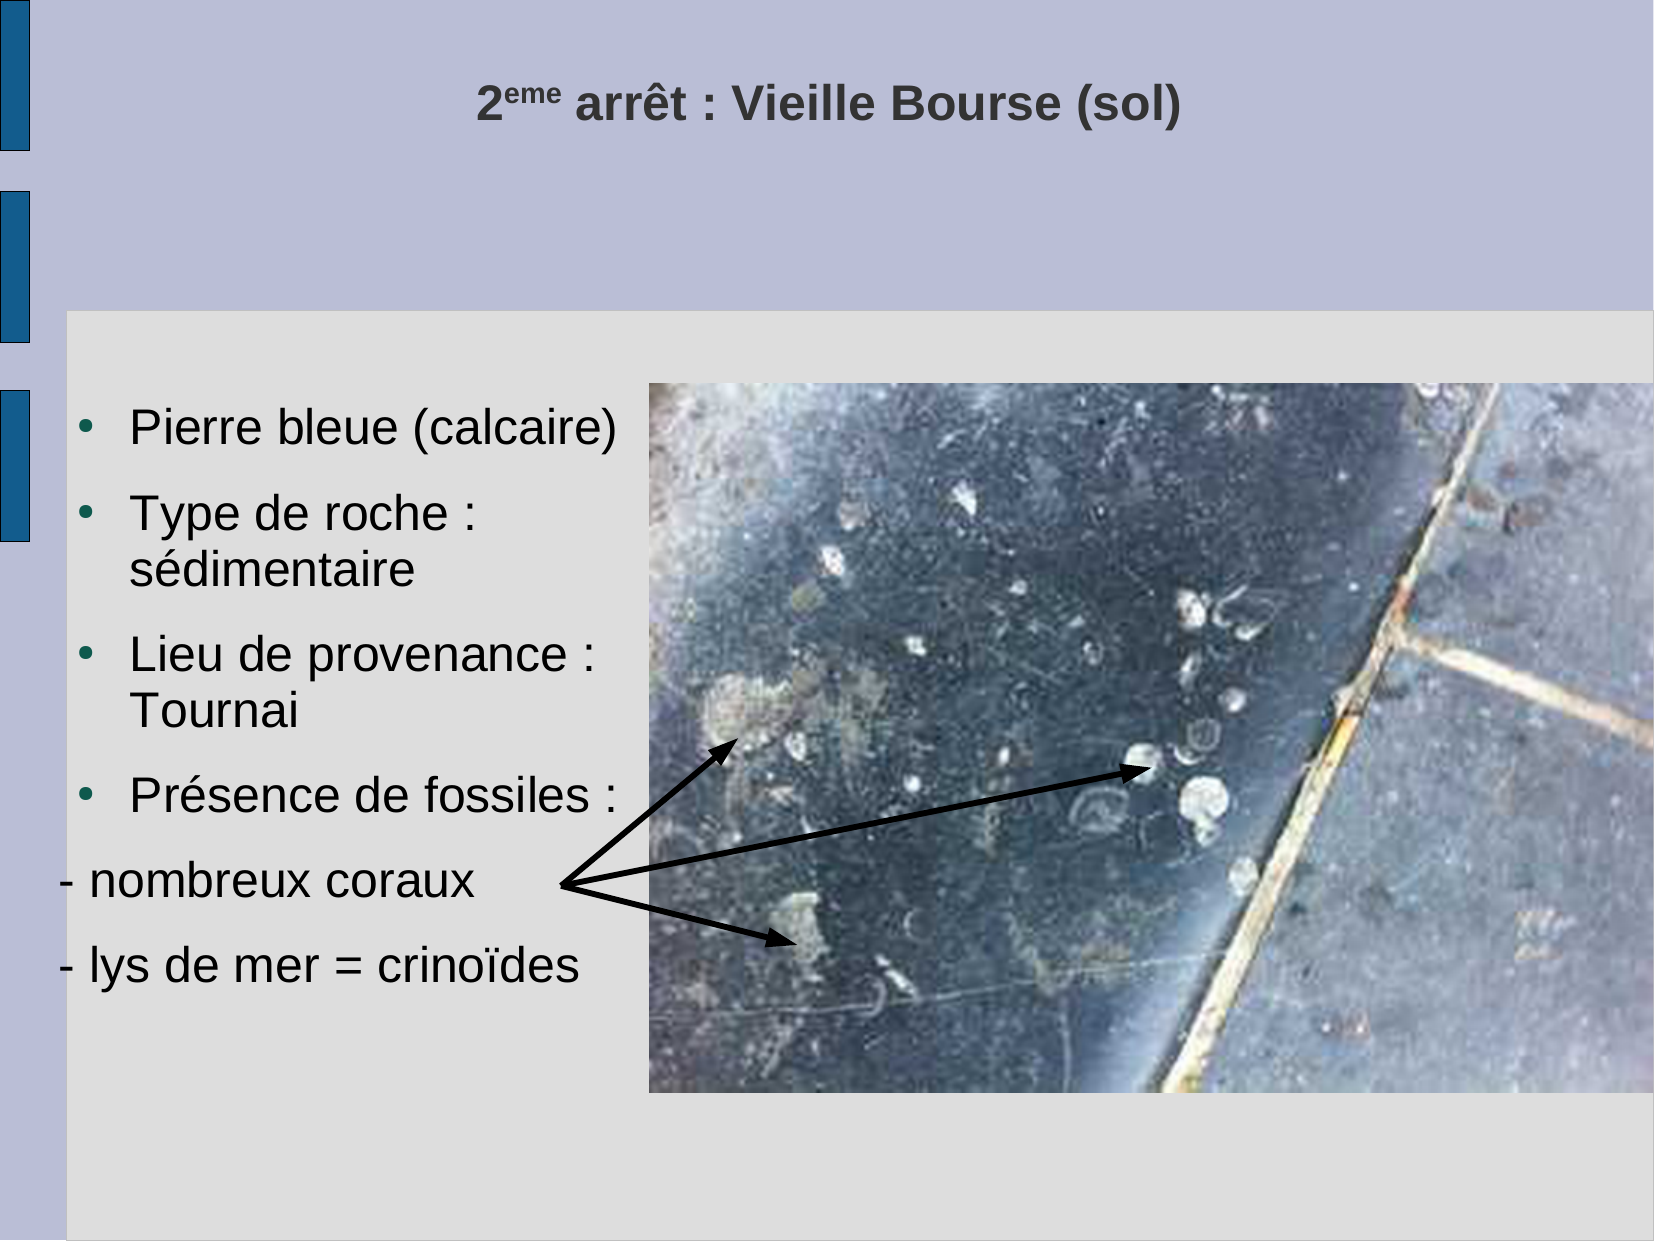

# 2eme arrêt : Vieille Bourse (sol)
Pierre bleue (calcaire)
Type de roche : sédimentaire
Lieu de provenance : Tournai
Présence de fossiles :
- nombreux coraux
- lys de mer = crinoïdes